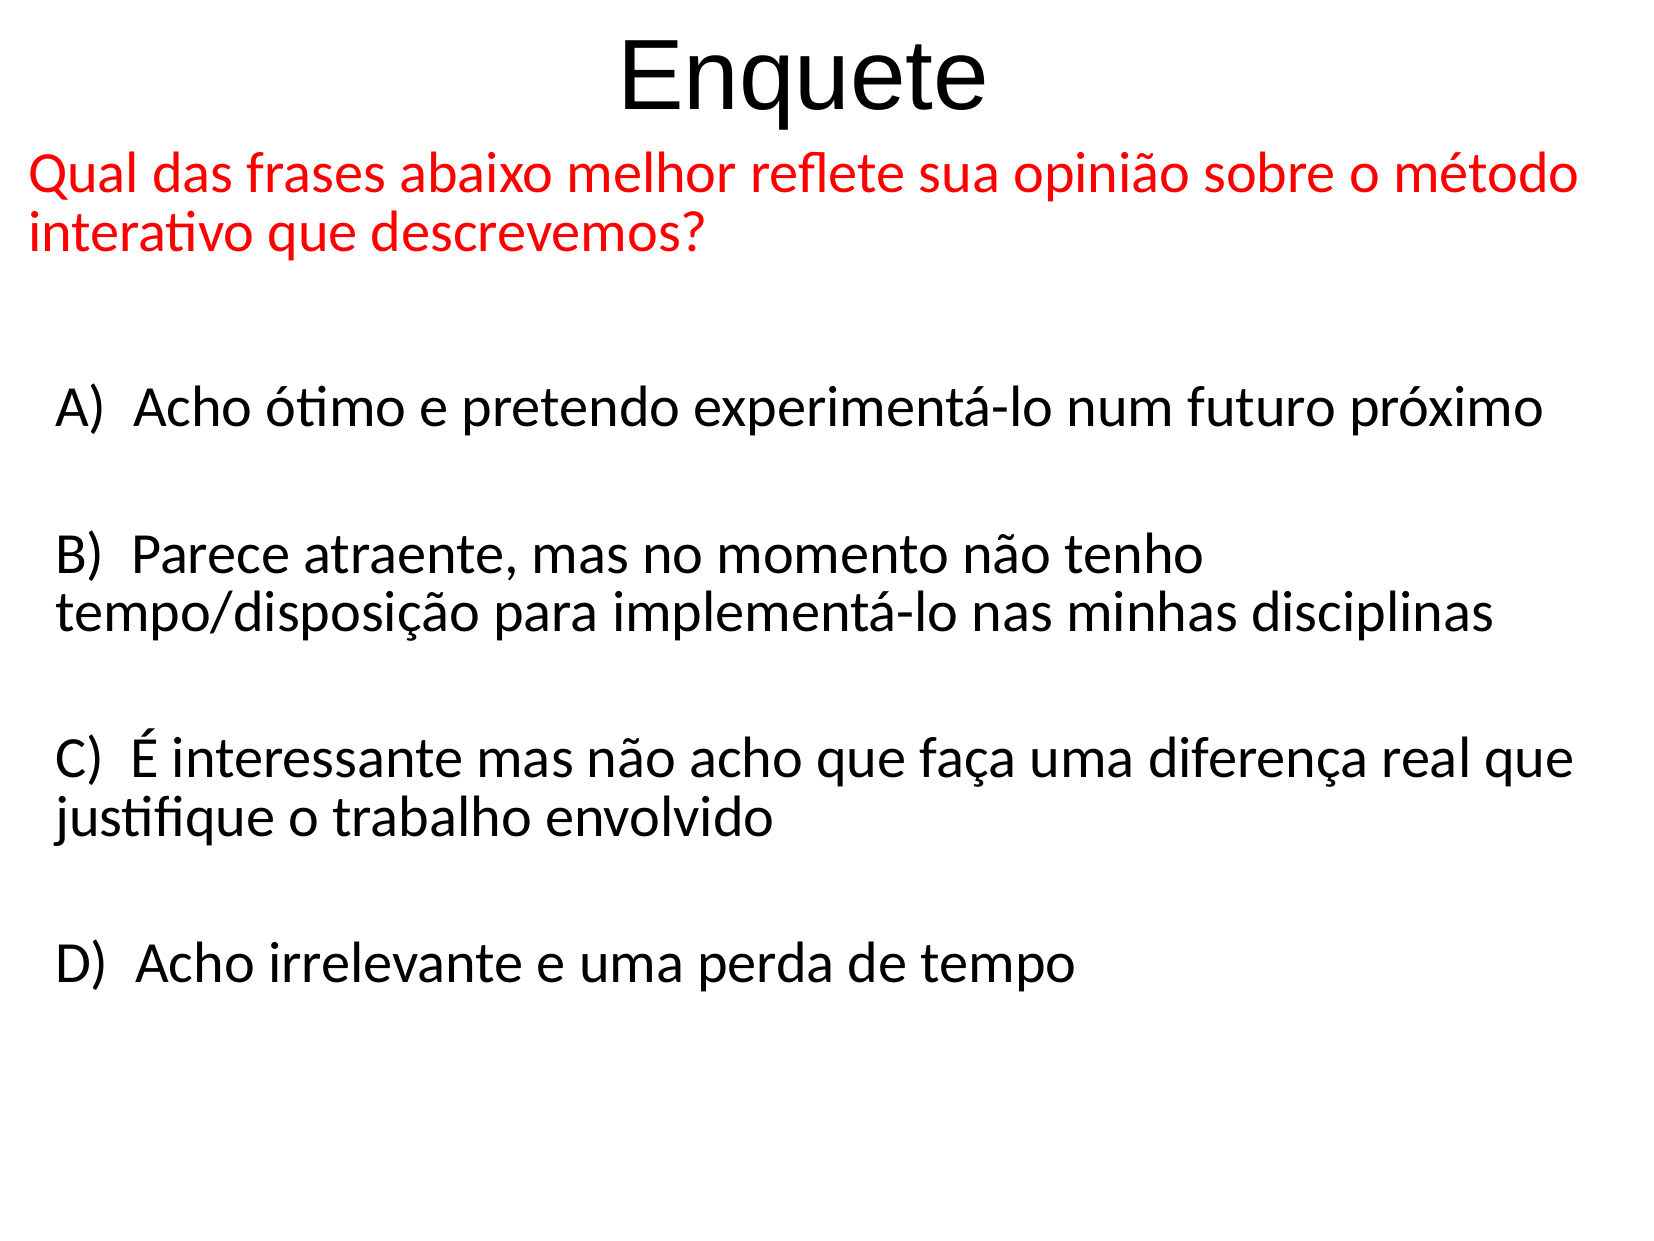

Enquete
# Qual das frases abaixo melhor reflete sua opinião sobre o método interativo que descrevemos?
A) Acho ótimo e pretendo experimentá-lo num futuro próximo
B) Parece atraente, mas no momento não tenho tempo/disposição para implementá-lo nas minhas disciplinas
C) É interessante mas não acho que faça uma diferença real que justifique o trabalho envolvido
D) Acho irrelevante e uma perda de tempo